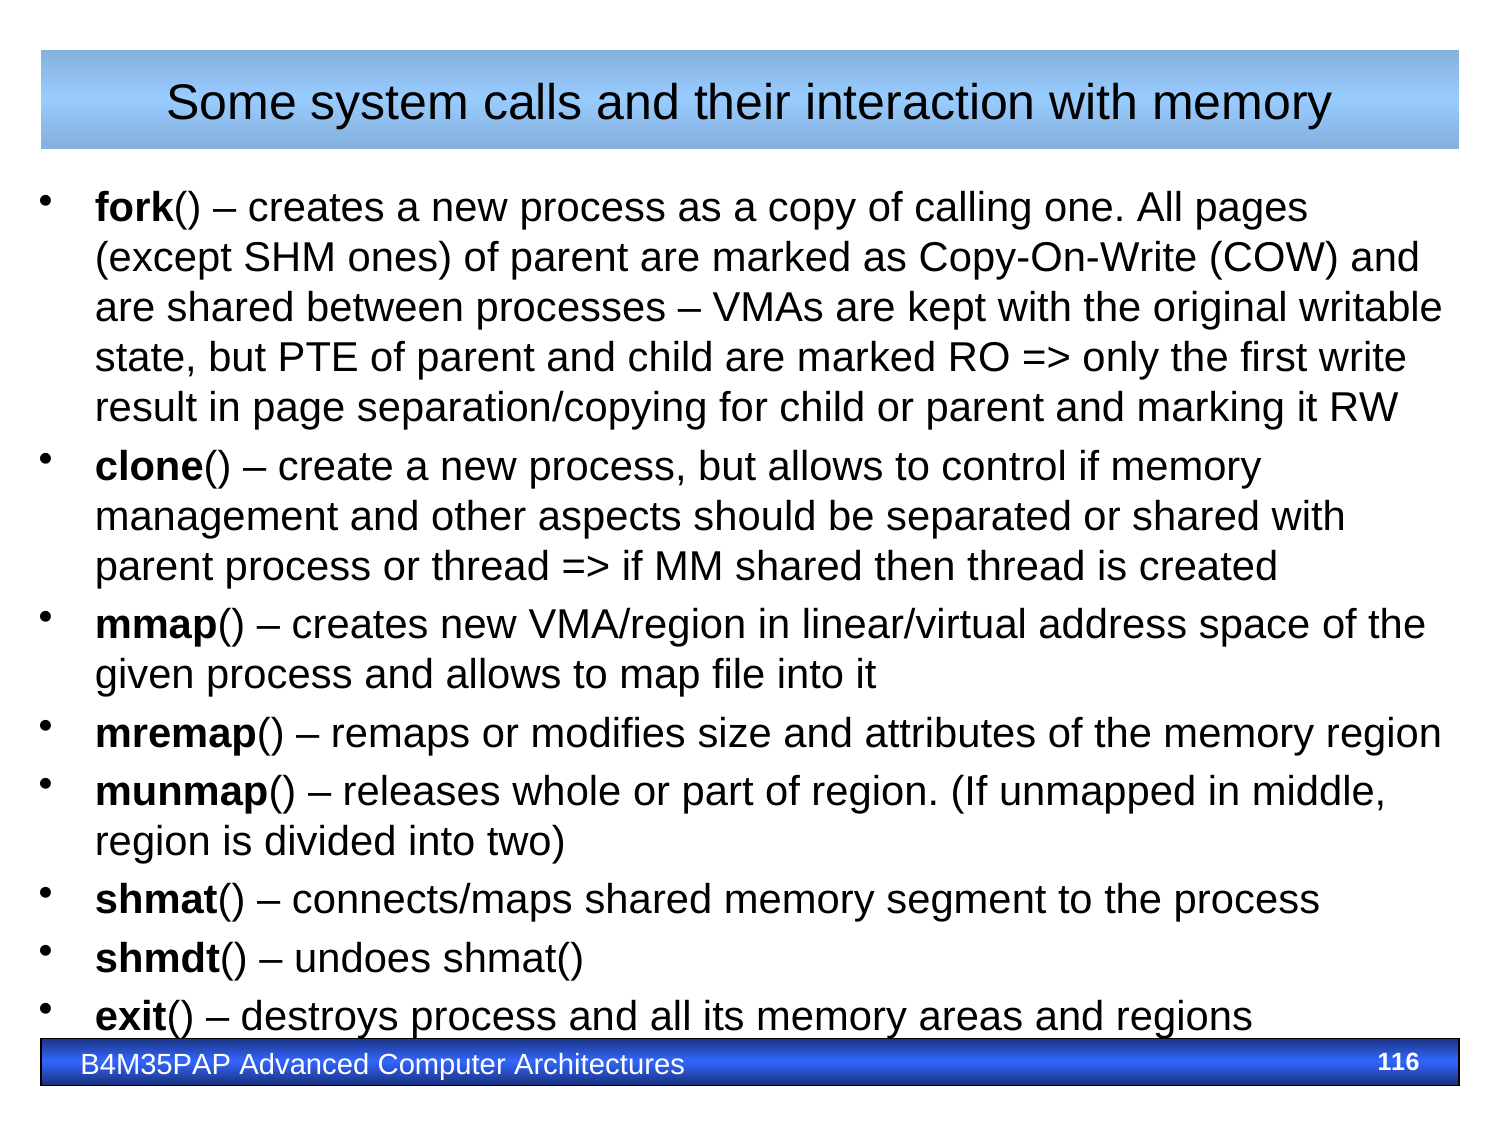

# Some system calls and their interaction with memory
fork() – creates a new process as a copy of calling one. All pages (except SHM ones) of parent are marked as Copy-On-Write (COW) and are shared between processes – VMAs are kept with the original writable state, but PTE of parent and child are marked RO => only the first write result in page separation/copying for child or parent and marking it RW
clone() – create a new process, but allows to control if memory management and other aspects should be separated or shared with parent process or thread => if MM shared then thread is created
mmap() – creates new VMA/region in linear/virtual address space of the given process and allows to map file into it
mremap() – remaps or modifies size and attributes of the memory region
munmap() – releases whole or part of region. (If unmapped in middle, region is divided into two)
shmat() – connects/maps shared memory segment to the process
shmdt() – undoes shmat()
exit() – destroys process and all its memory areas and regions